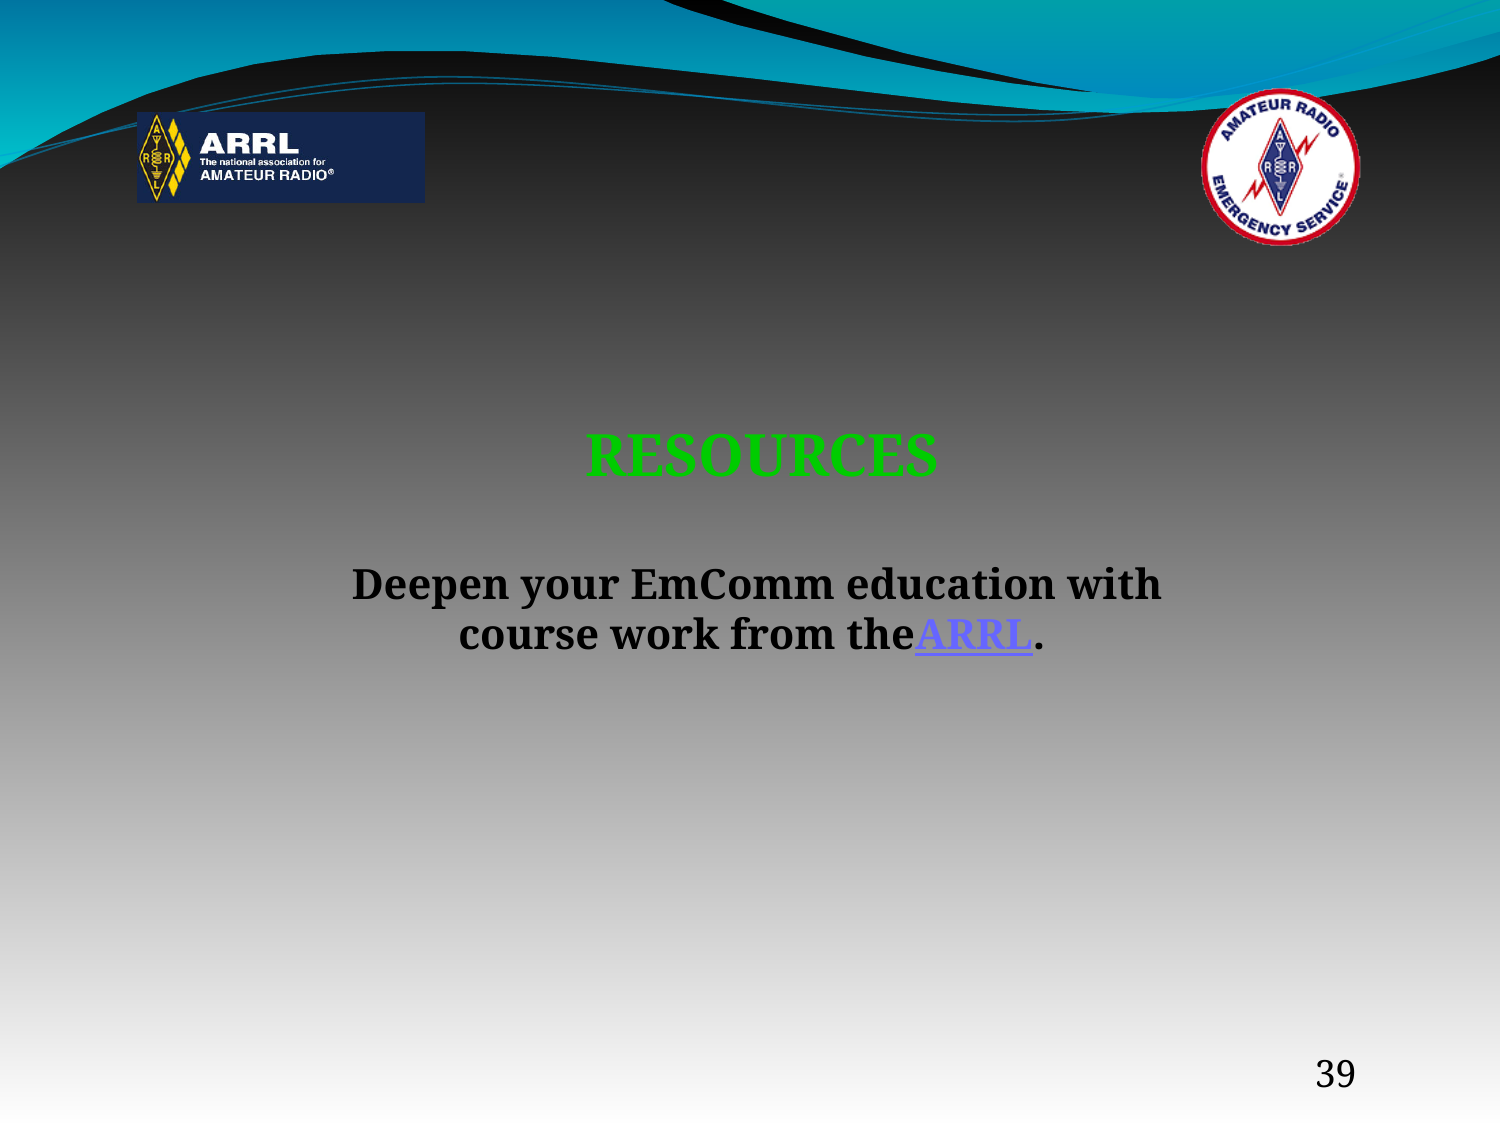

#
RESOURCES
Deepen your EmComm education with
course work from theARRL.